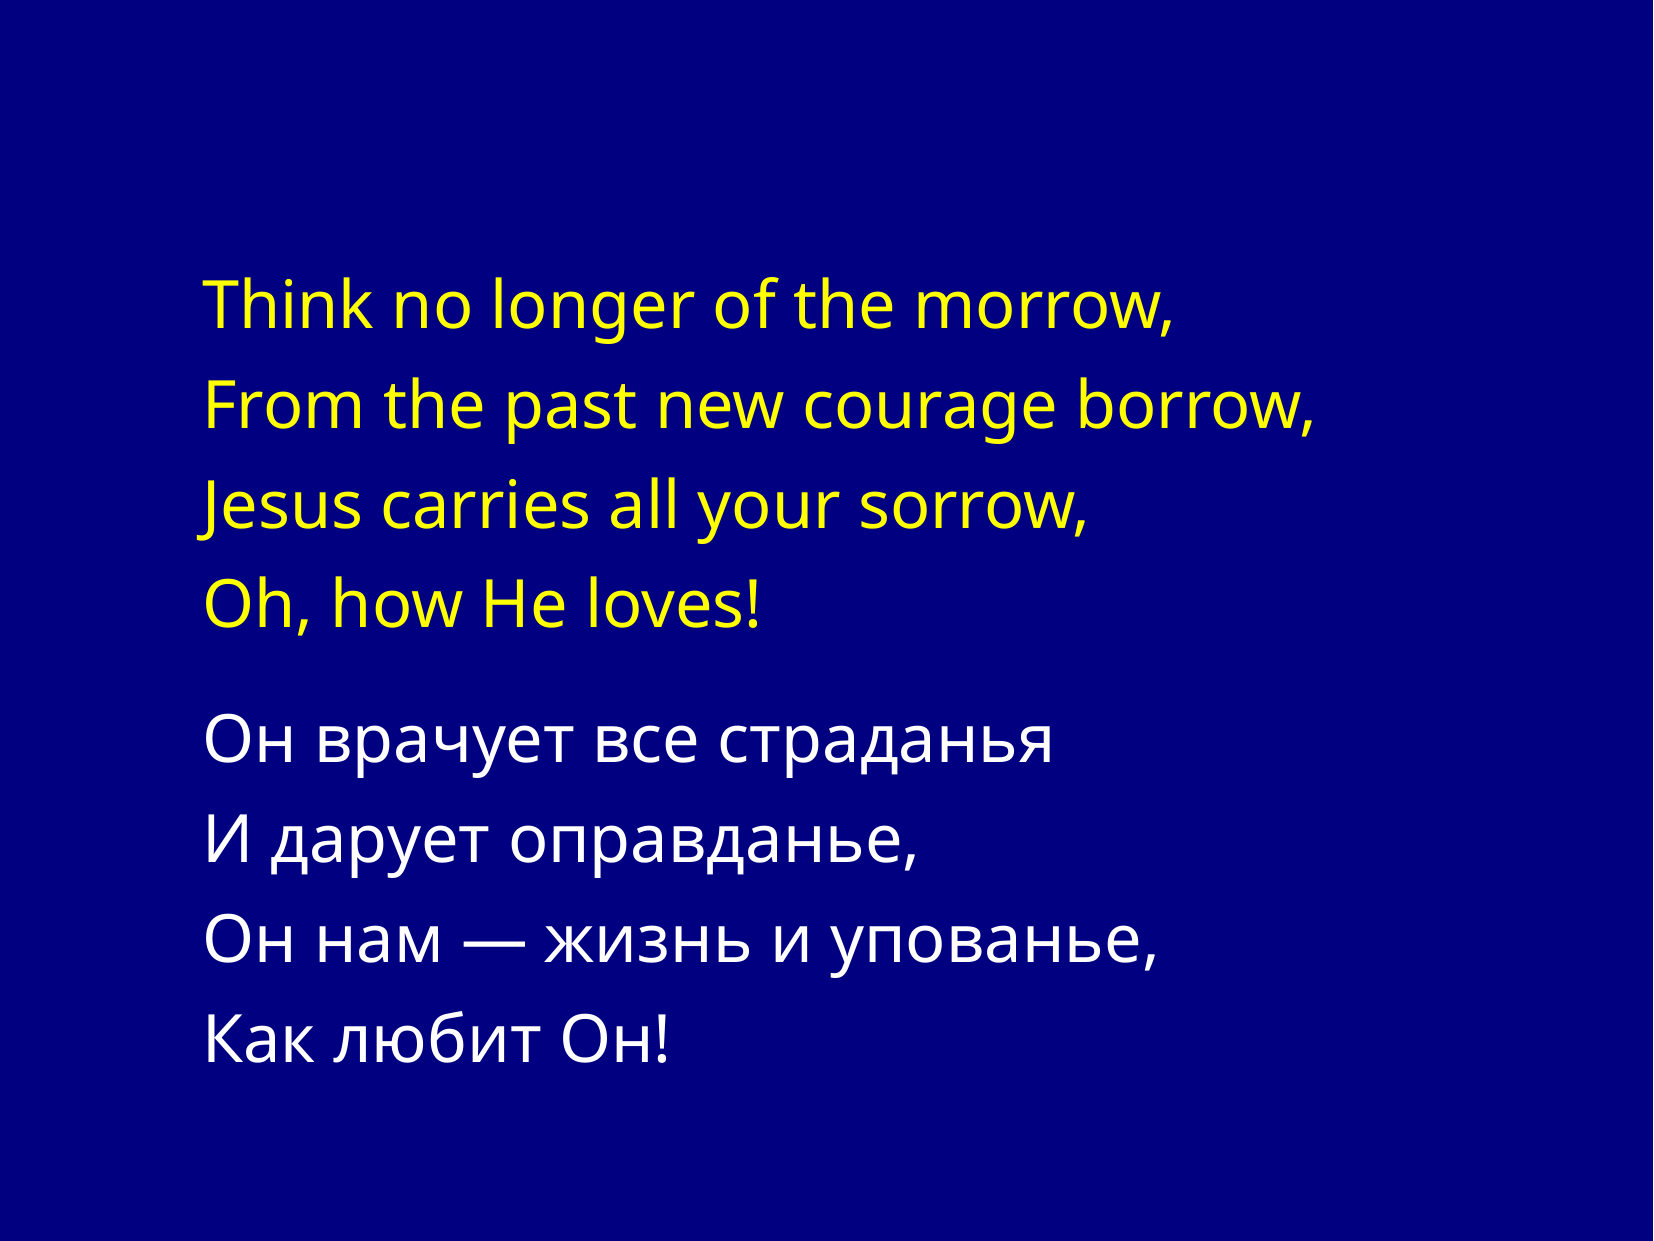

Think no longer of the morrow,
	From the past new courage borrow,
	Jesus carries all your sorrow,
	Oh, how He loves!
	Он врачует все страданья
	И дарует оправданье,
	Он нам — жизнь и упованье,
	Как любит Он!